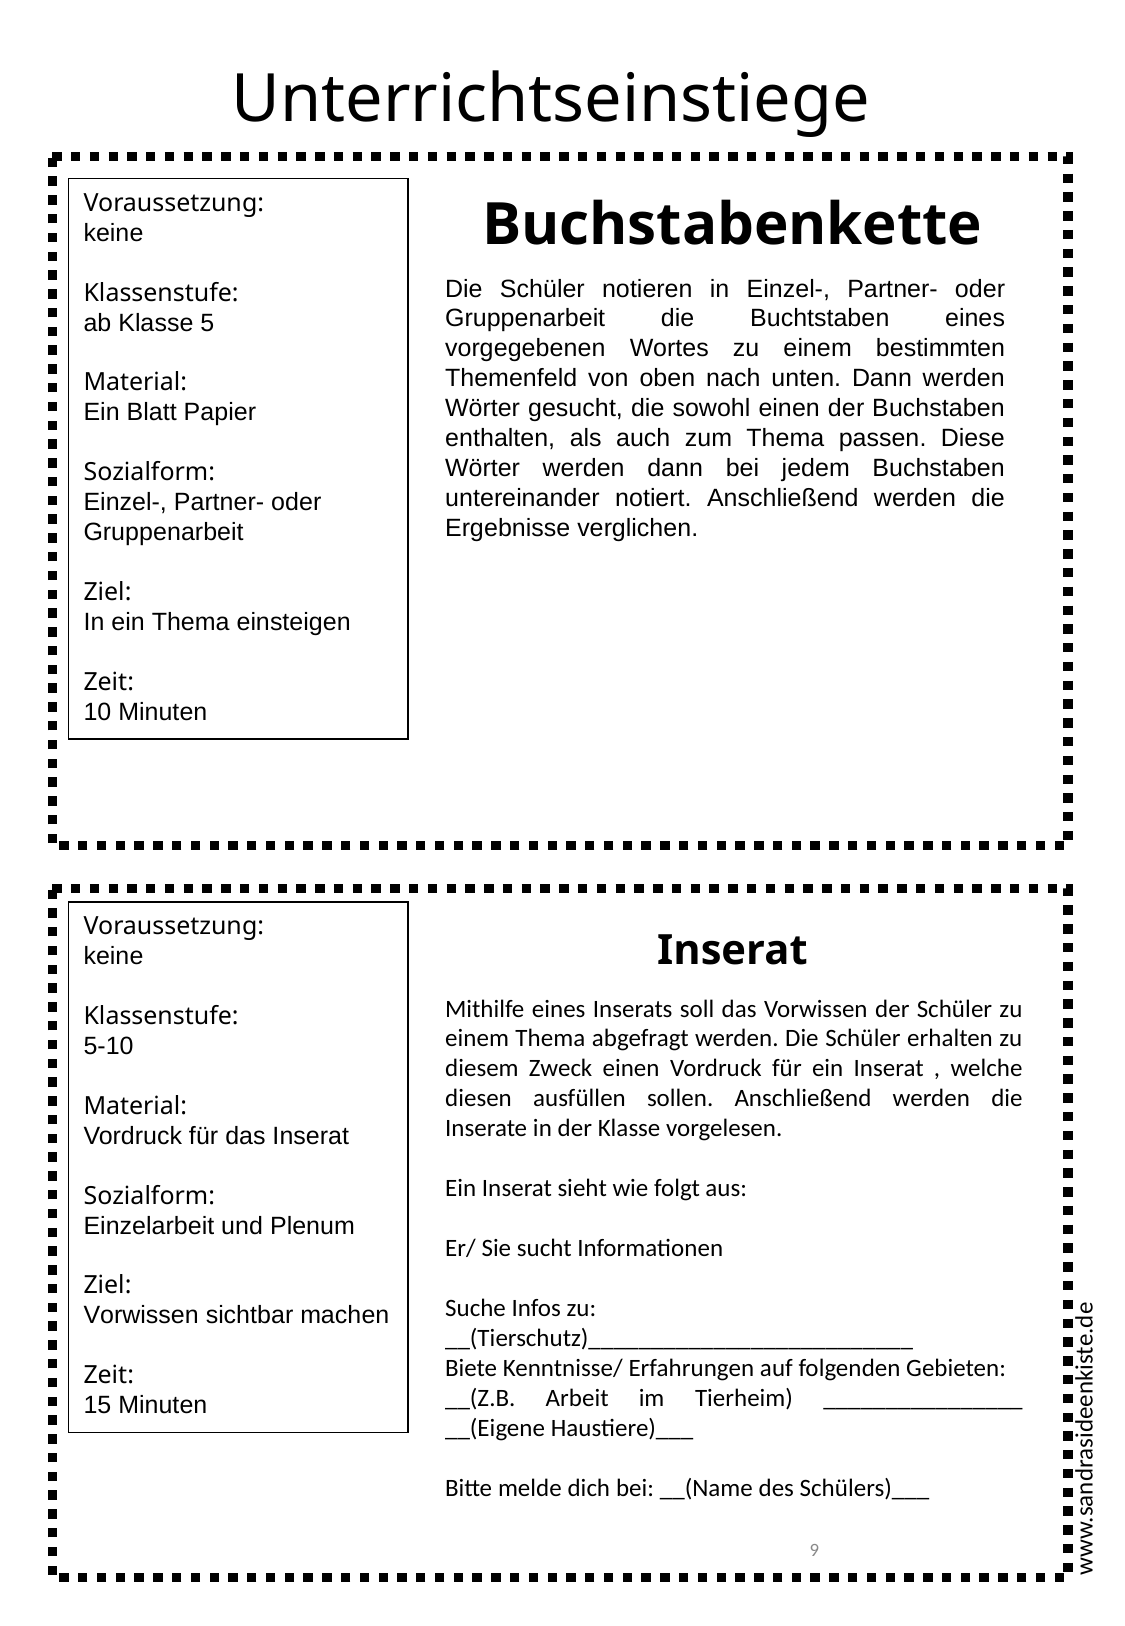

Unterrichtseinstiege
Voraussetzung:
keine
Klassenstufe:
ab Klasse 5
Material:
Ein Blatt Papier
Sozialform:
Einzel-, Partner- oder Gruppenarbeit
Ziel:
In ein Thema einsteigen
Zeit:
10 Minuten
Buchstabenkette
Die Schüler notieren in Einzel-, Partner- oder Gruppenarbeit die Buchtstaben eines vorgegebenen Wortes zu einem bestimmten Themenfeld von oben nach unten. Dann werden Wörter gesucht, die sowohl einen der Buchstaben enthalten, als auch zum Thema passen. Diese Wörter werden dann bei jedem Buchstaben untereinander notiert. Anschließend werden die Ergebnisse verglichen.
Voraussetzung:
keine
Klassenstufe:
5-10
Material:
Vordruck für das Inserat
Sozialform:
Einzelarbeit und Plenum
Ziel:
Vorwissen sichtbar machen
Zeit:
15 Minuten
Inserat
Mithilfe eines Inserats soll das Vorwissen der Schüler zu einem Thema abgefragt werden. Die Schüler erhalten zu diesem Zweck einen Vordruck für ein Inserat , welche diesen ausfüllen sollen. Anschließend werden die Inserate in der Klasse vorgelesen.
Ein Inserat sieht wie folgt aus:
Er/ Sie sucht Informationen
Suche Infos zu:
__(Tierschutz)__________________________
Biete Kenntnisse/ Erfahrungen auf folgenden Gebieten:
__(Z.B. Arbeit im Tierheim) ________________ __(Eigene Haustiere)___
Bitte melde dich bei: __(Name des Schülers)___
www.sandrasideenkiste.de